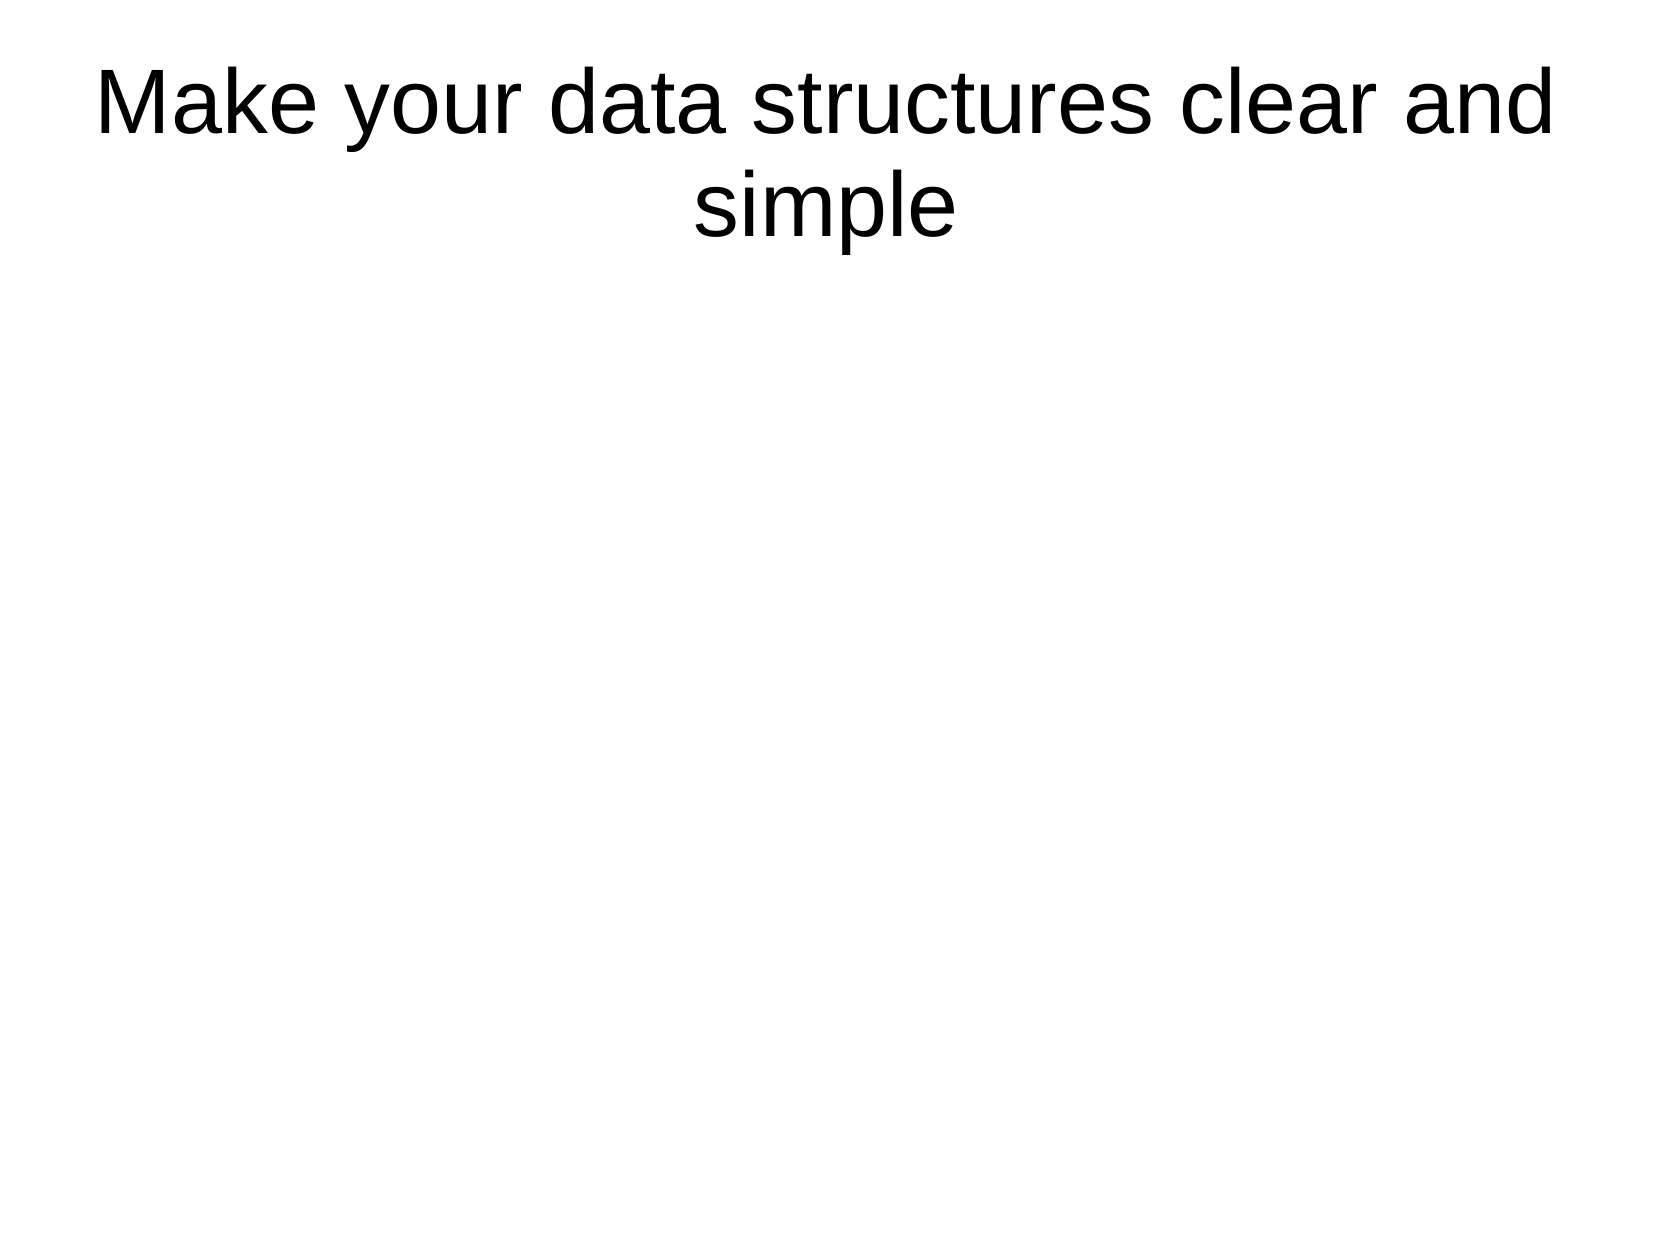

# Make your data structures clear and simple